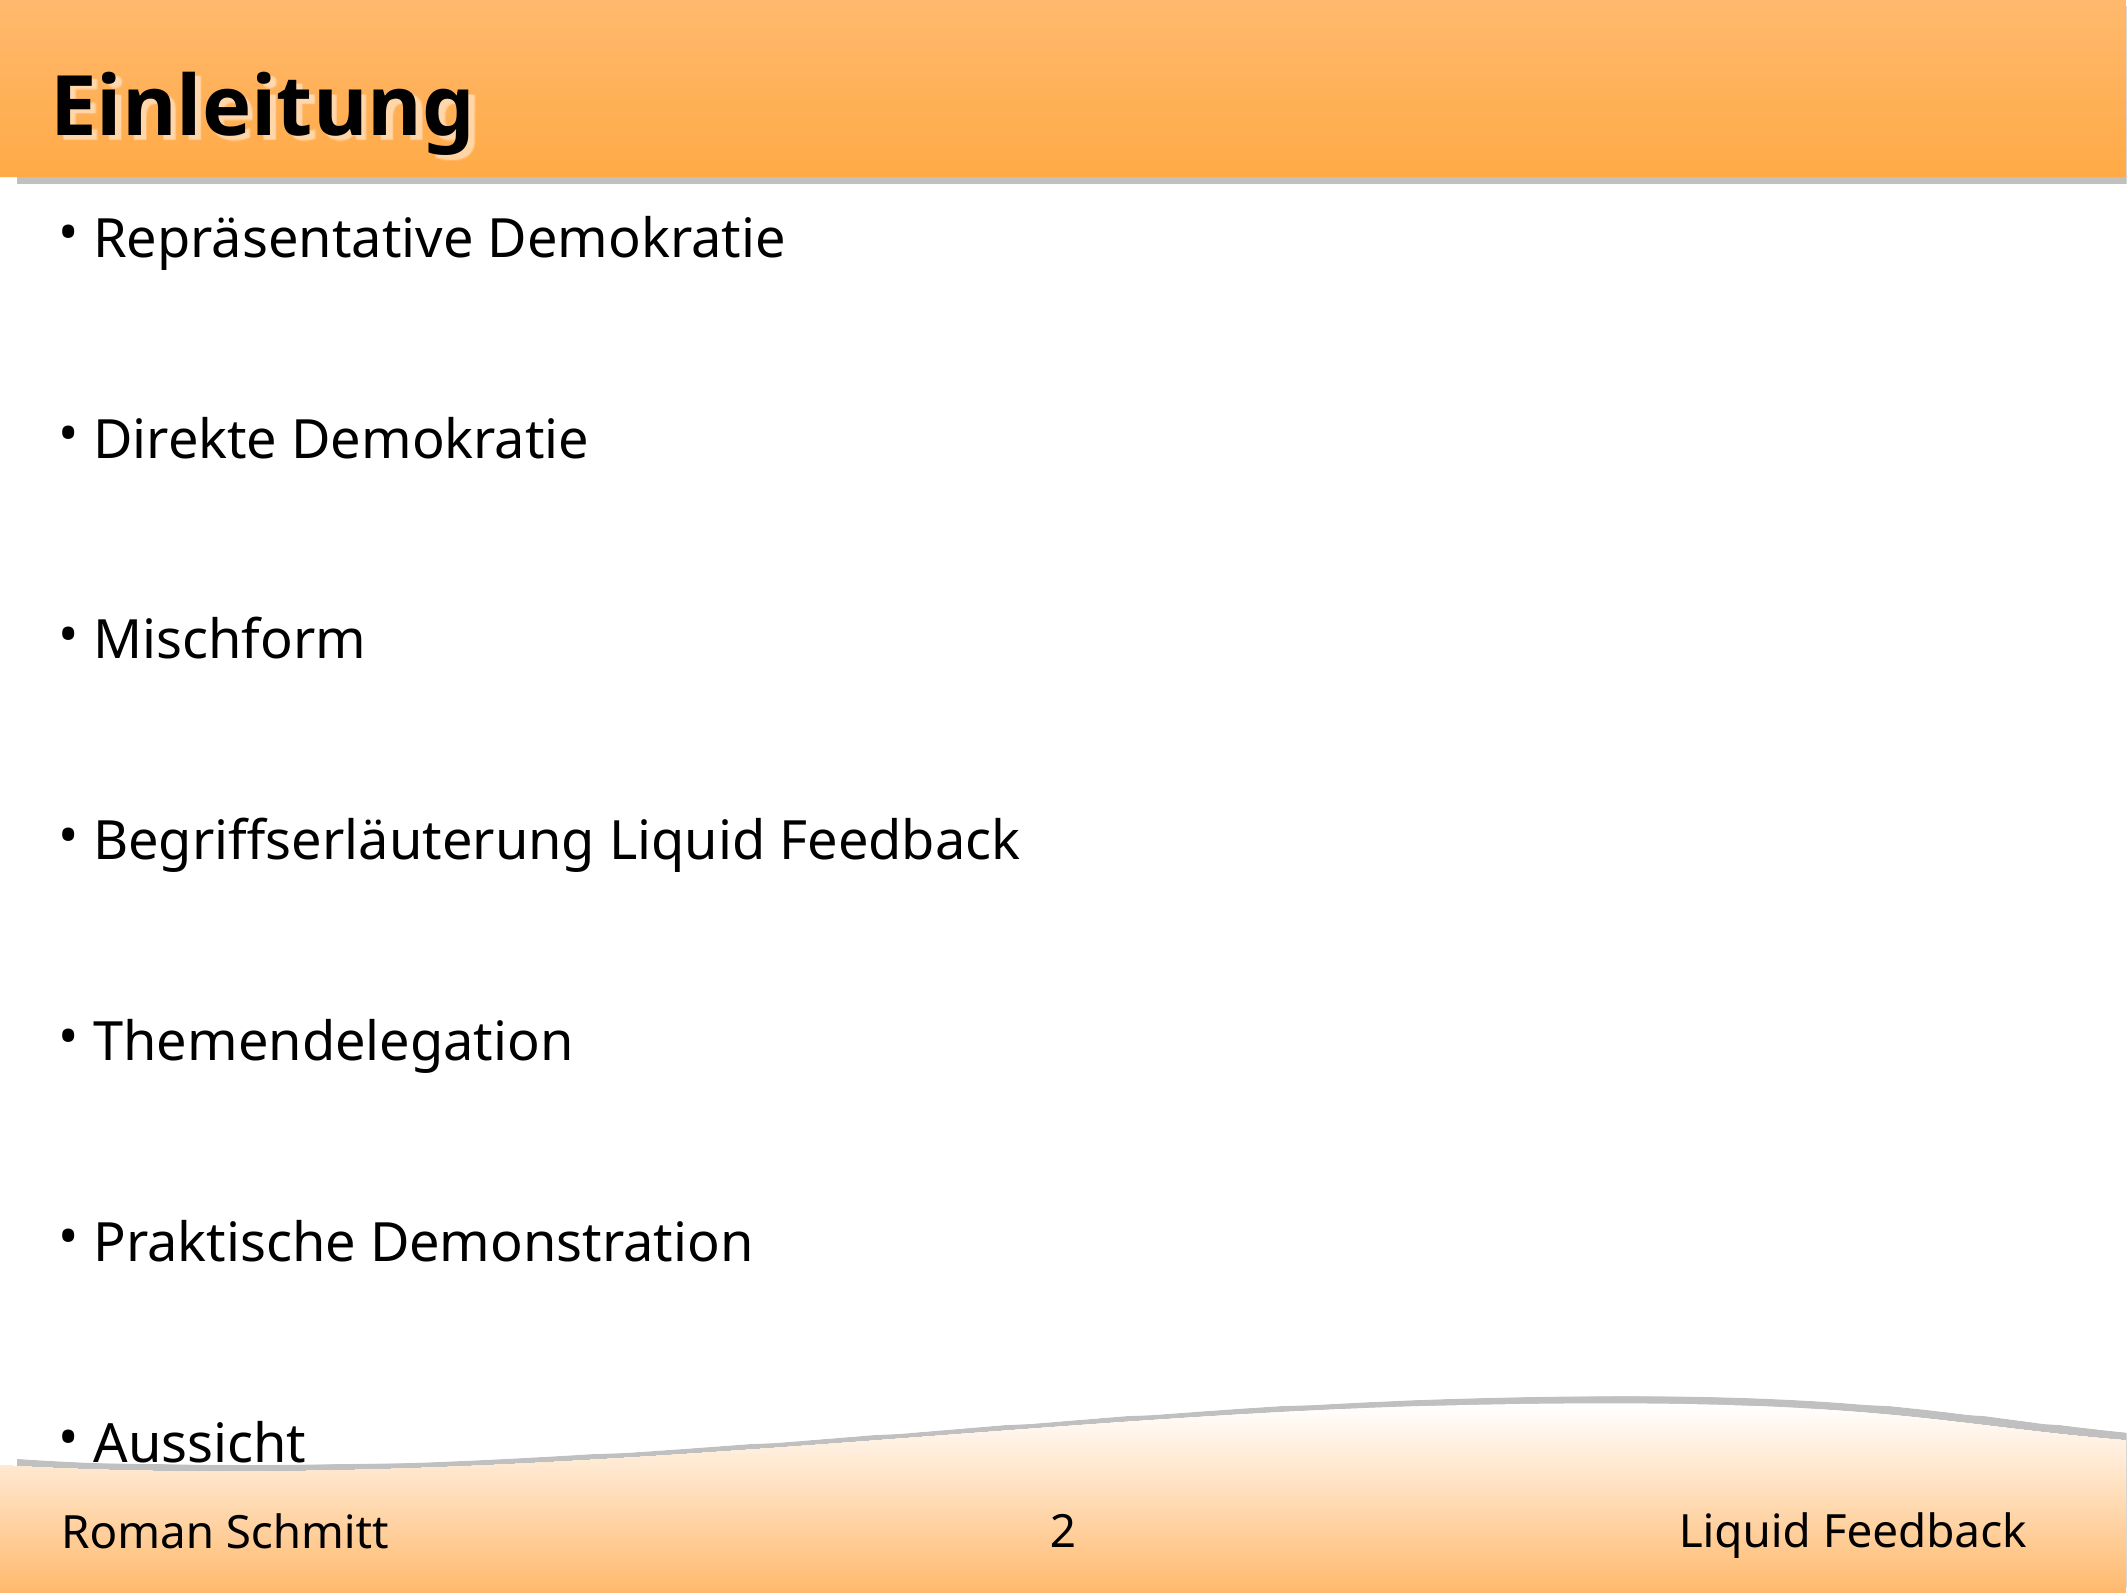

Einleitung
# Repräsentative Demokratie
 Direkte Demokratie
 Mischform
 Begriffserläuterung Liquid Feedback
 Themendelegation
 Praktische Demonstration
 Aussicht